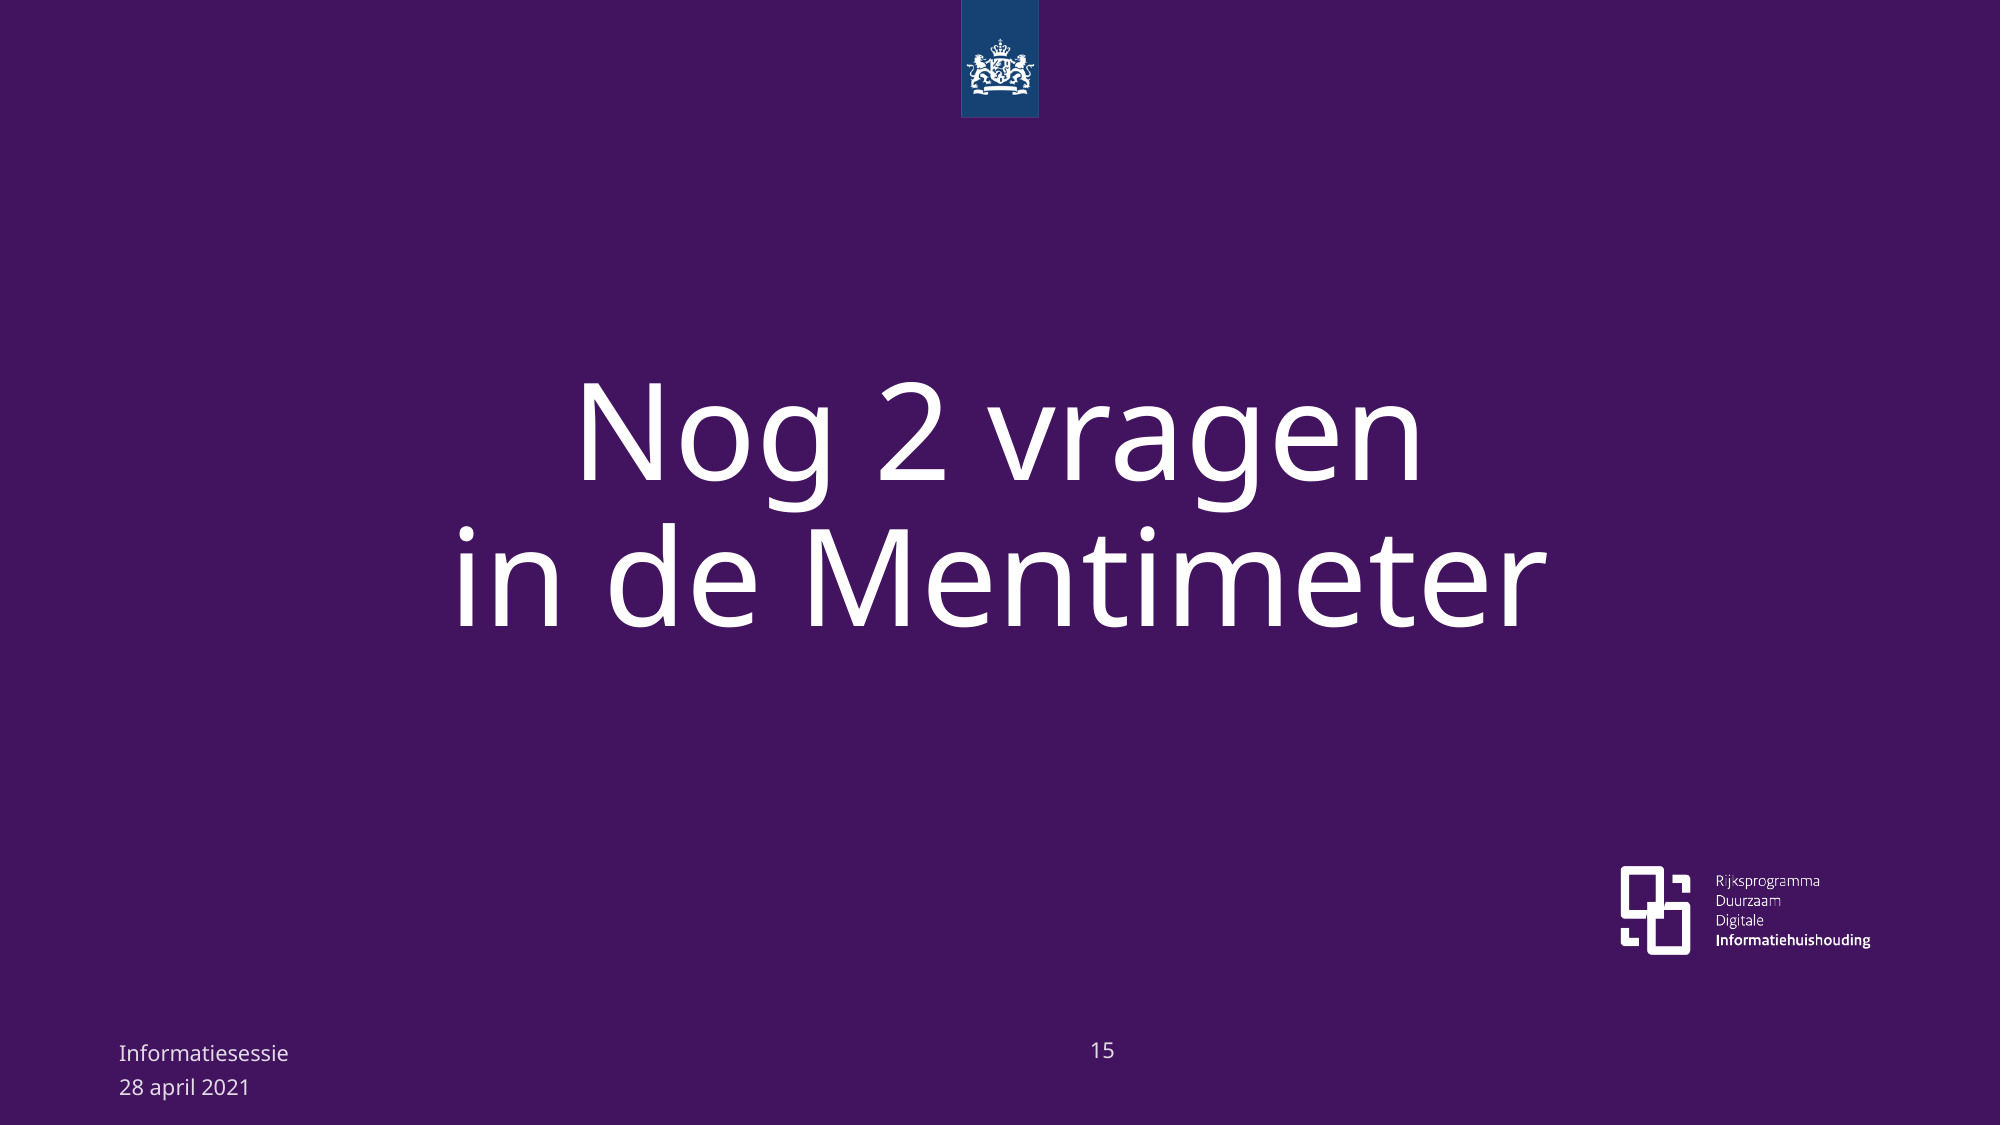

# Nog 2 vragen in de Mentimeter
Informatiesessie
28 april 2021